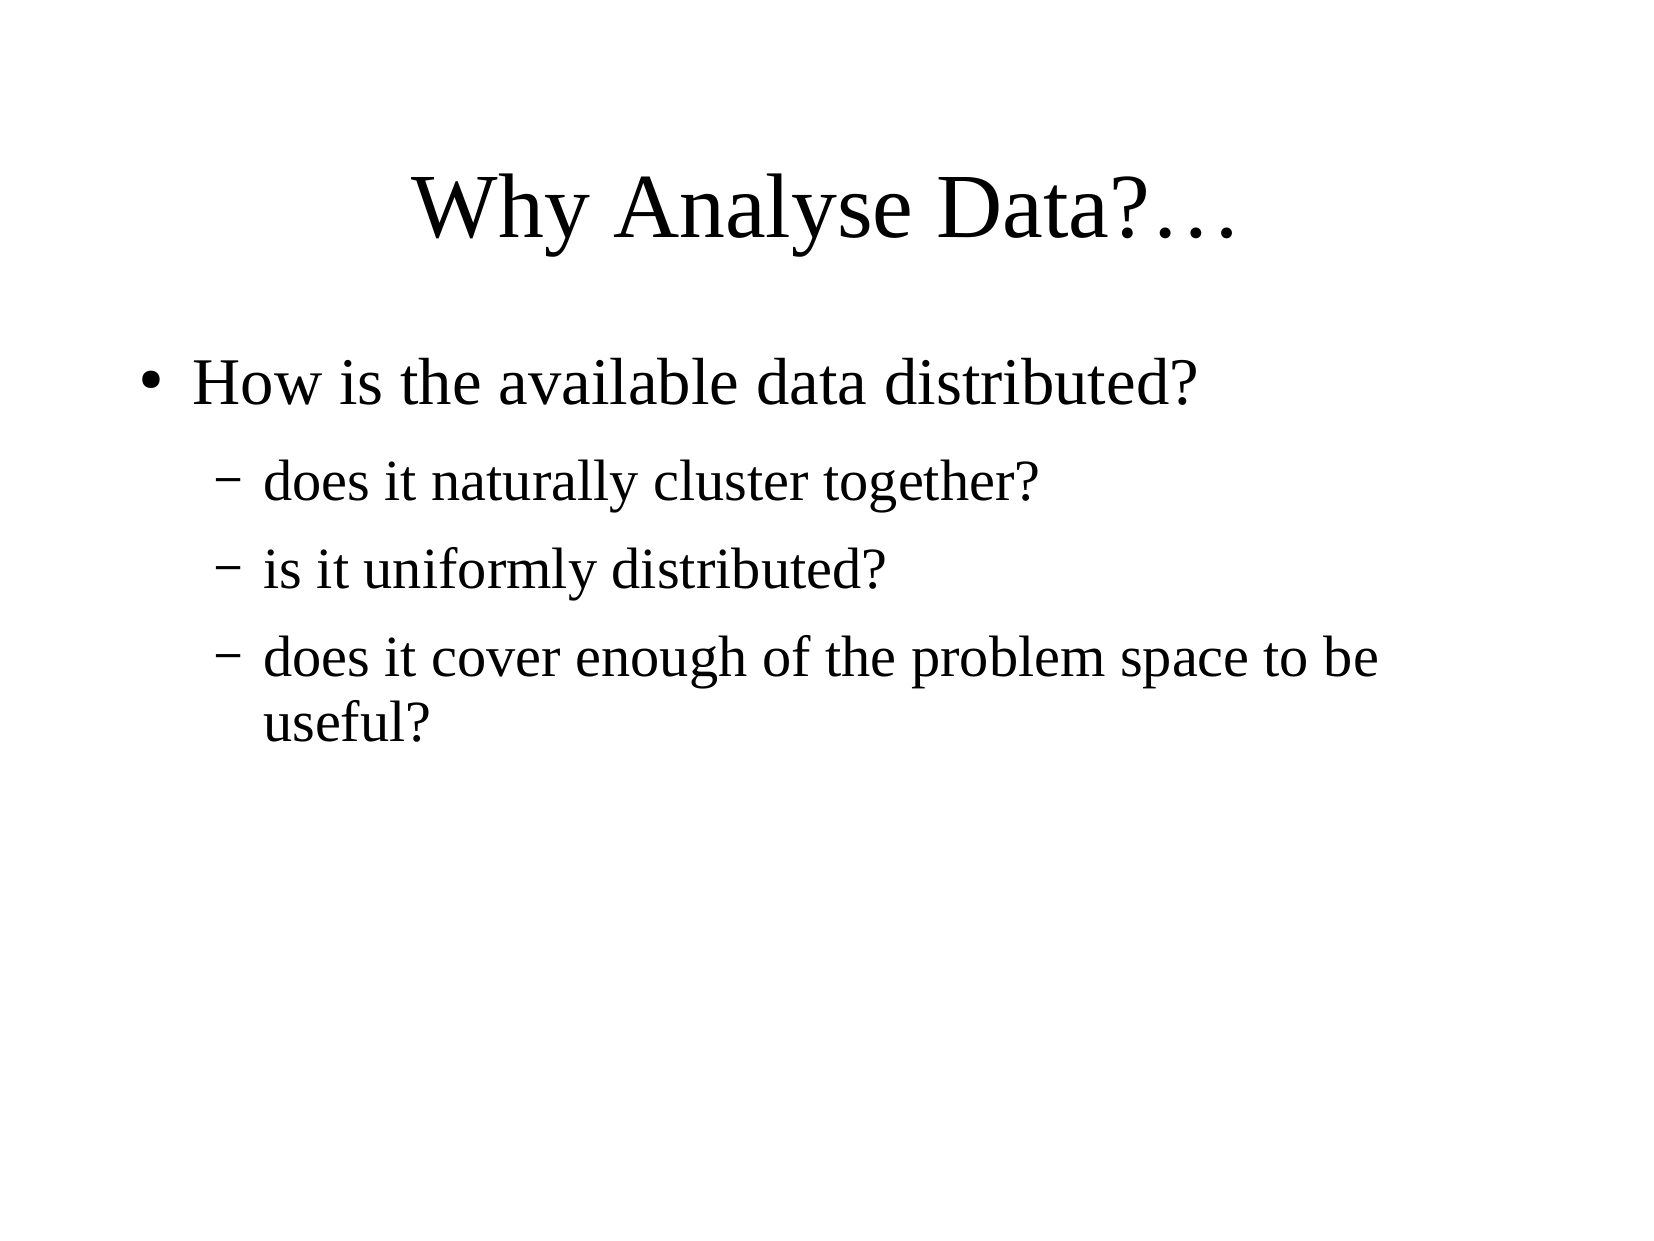

# Why Analyse Data?…
How is the available data distributed?
does it naturally cluster together?
is it uniformly distributed?
does it cover enough of the problem space to be useful?